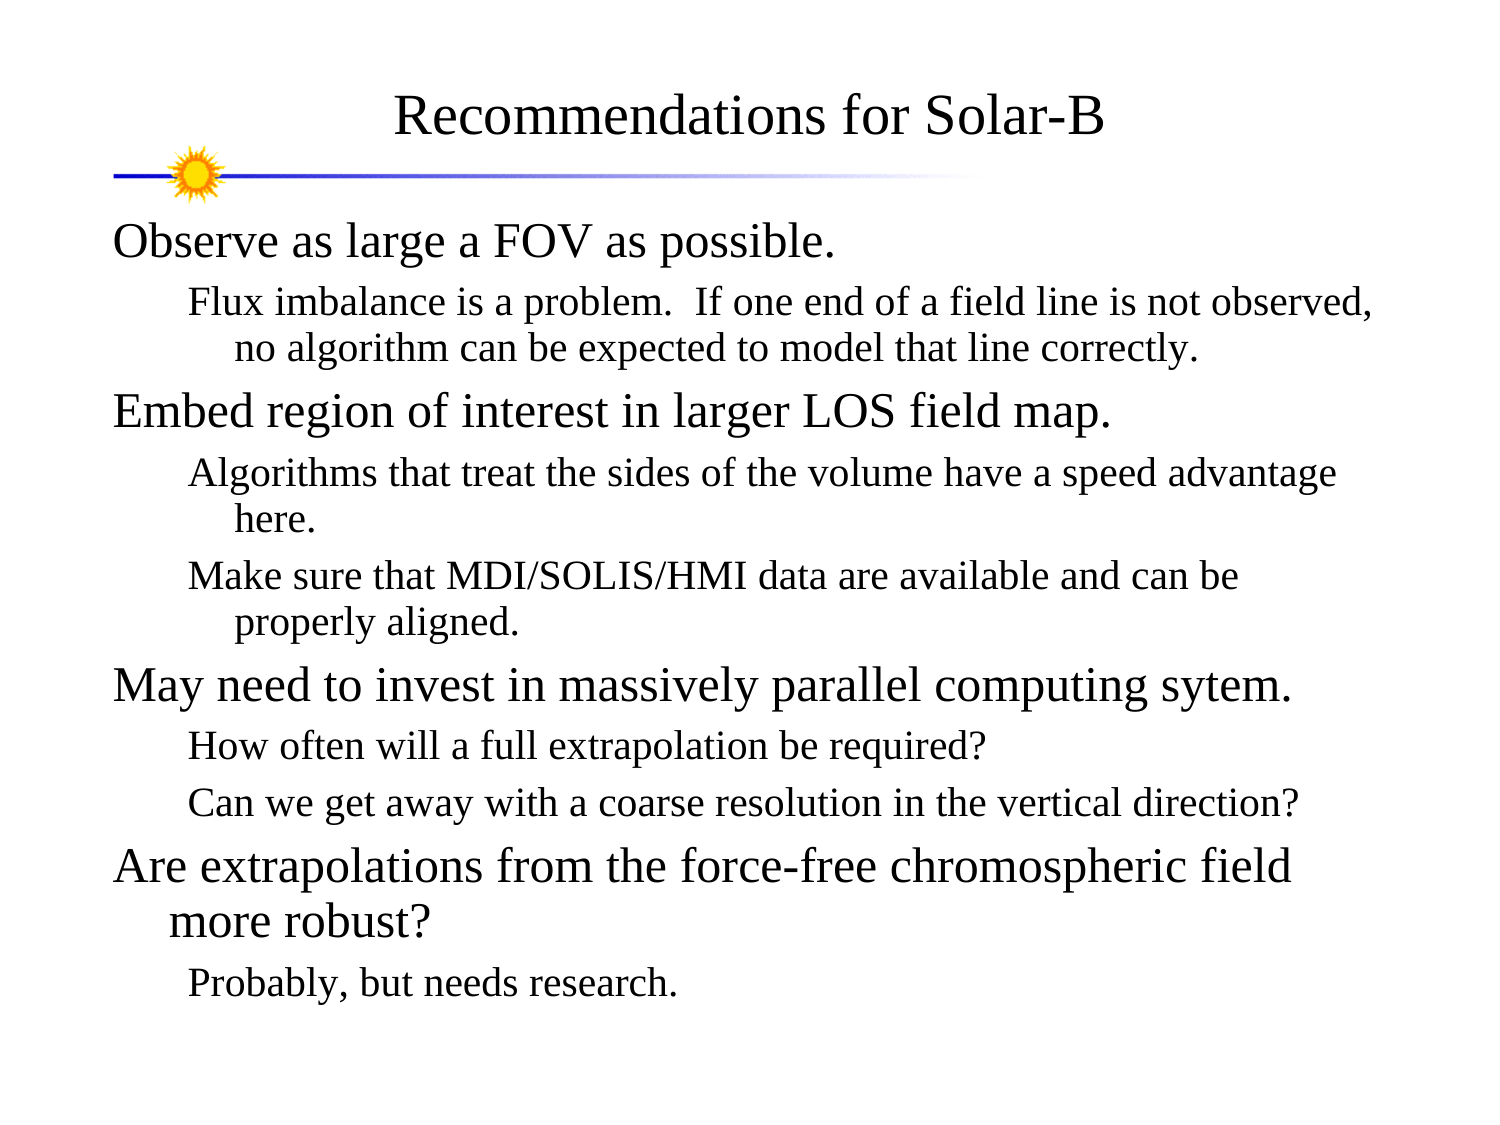

# Recommendations for Solar-B
Observe as large a FOV as possible.
Flux imbalance is a problem. If one end of a field line is not observed, no algorithm can be expected to model that line correctly.
Embed region of interest in larger LOS field map.
Algorithms that treat the sides of the volume have a speed advantage here.
Make sure that MDI/SOLIS/HMI data are available and can be properly aligned.
May need to invest in massively parallel computing sytem.
How often will a full extrapolation be required?
Can we get away with a coarse resolution in the vertical direction?
Are extrapolations from the force-free chromospheric field more robust?
Probably, but needs research.